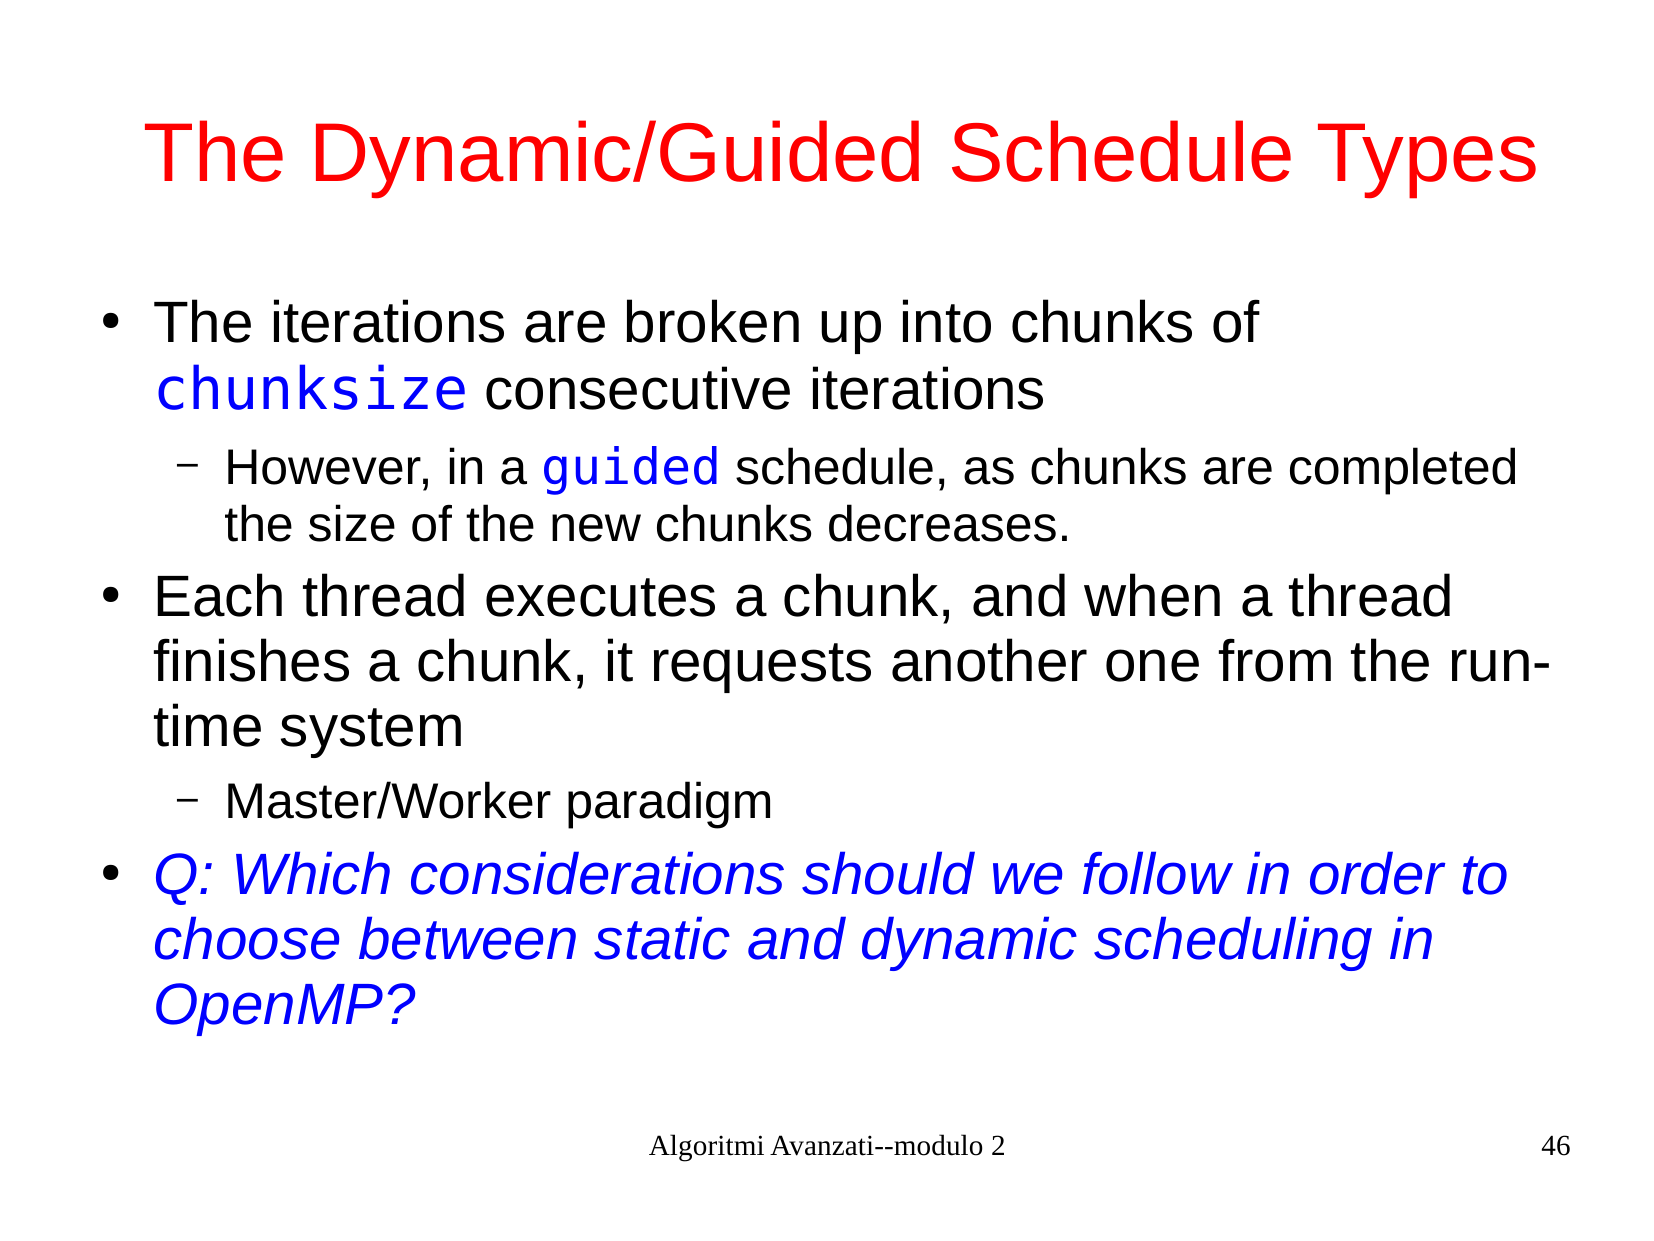

The Dynamic/Guided Schedule Types
# The iterations are broken up into chunks of chunksize consecutive iterations
However, in a guided schedule, as chunks are completed the size of the new chunks decreases.
Each thread executes a chunk, and when a thread finishes a chunk, it requests another one from the run-time system
Master/Worker paradigm
Q: Which considerations should we follow in order to choose between static and dynamic scheduling in OpenMP?
Algoritmi Avanzati--modulo 2
46